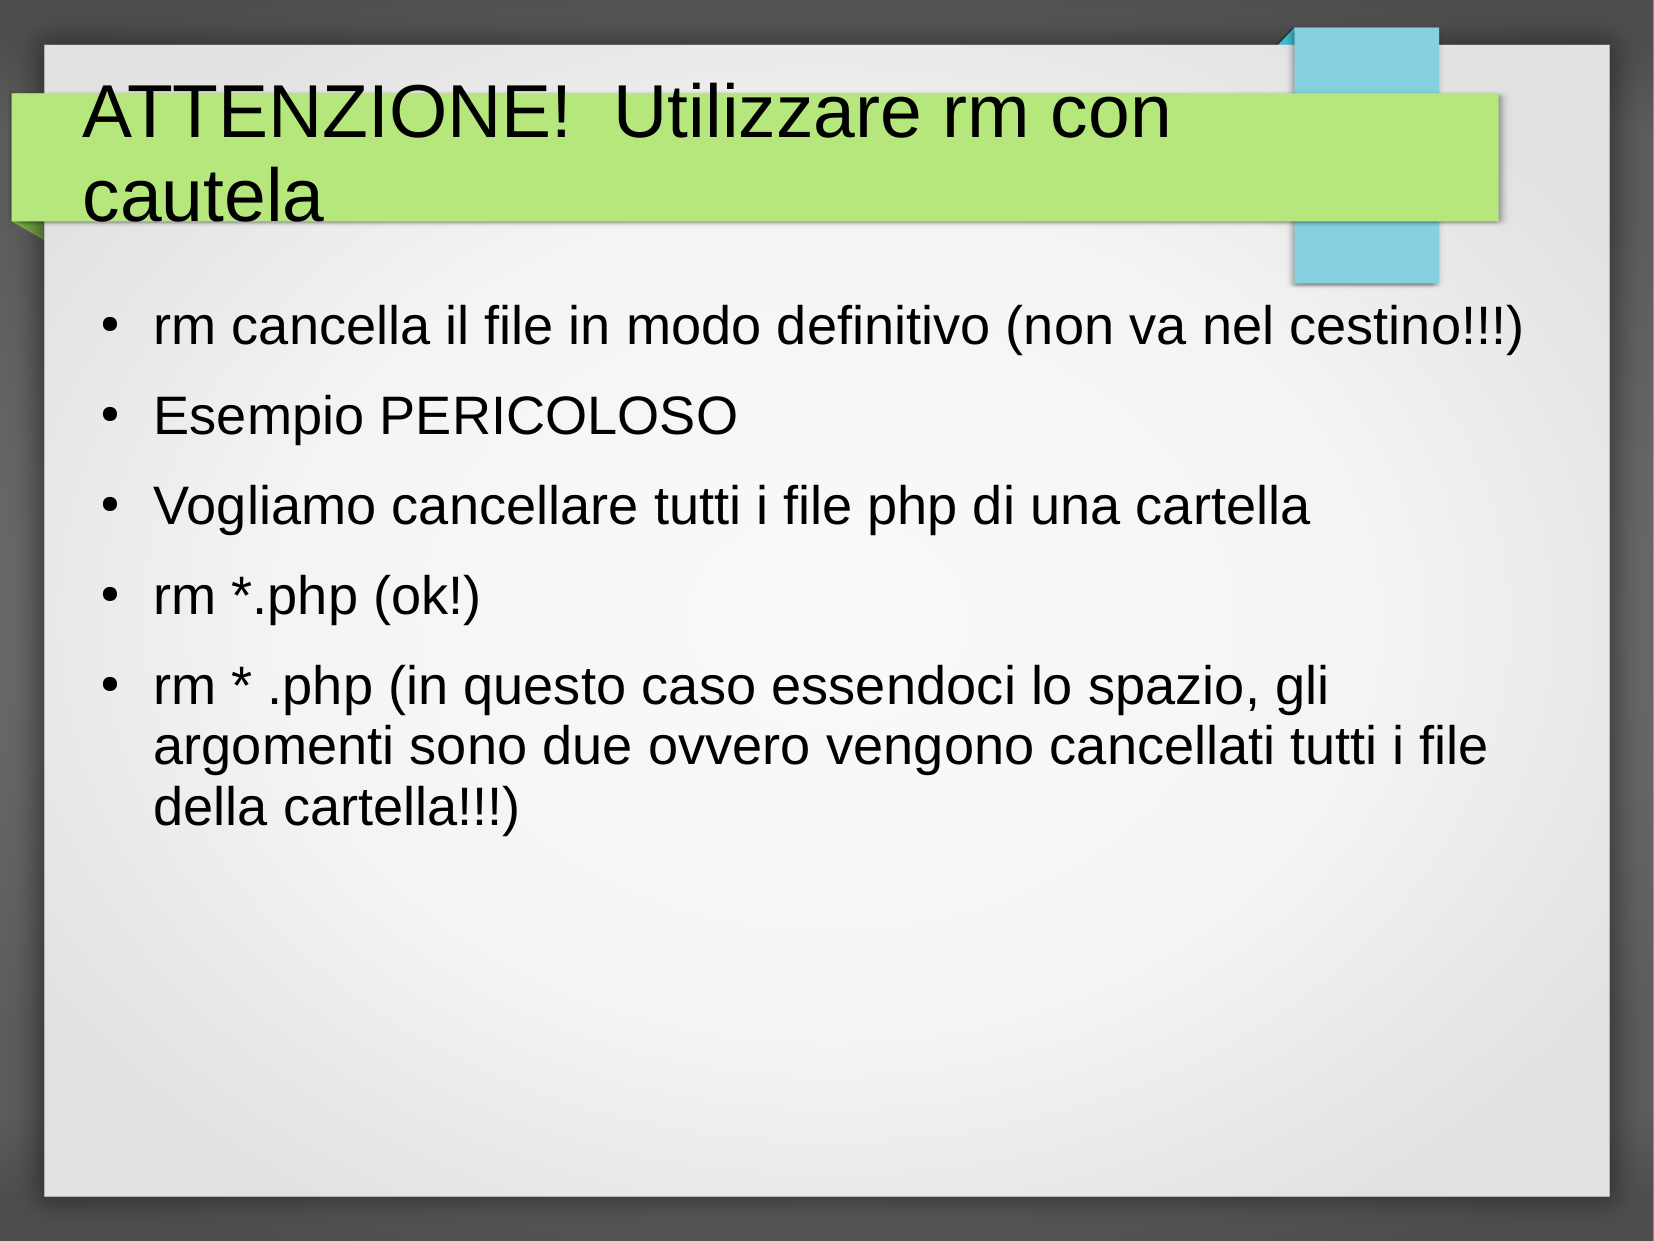

# ATTENZIONE! Utilizzare rm con cautela
rm cancella il file in modo definitivo (non va nel cestino!!!)
Esempio PERICOLOSO
Vogliamo cancellare tutti i file php di una cartella
rm *.php (ok!)
rm * .php (in questo caso essendoci lo spazio, gli argomenti sono due ovvero vengono cancellati tutti i file della cartella!!!)